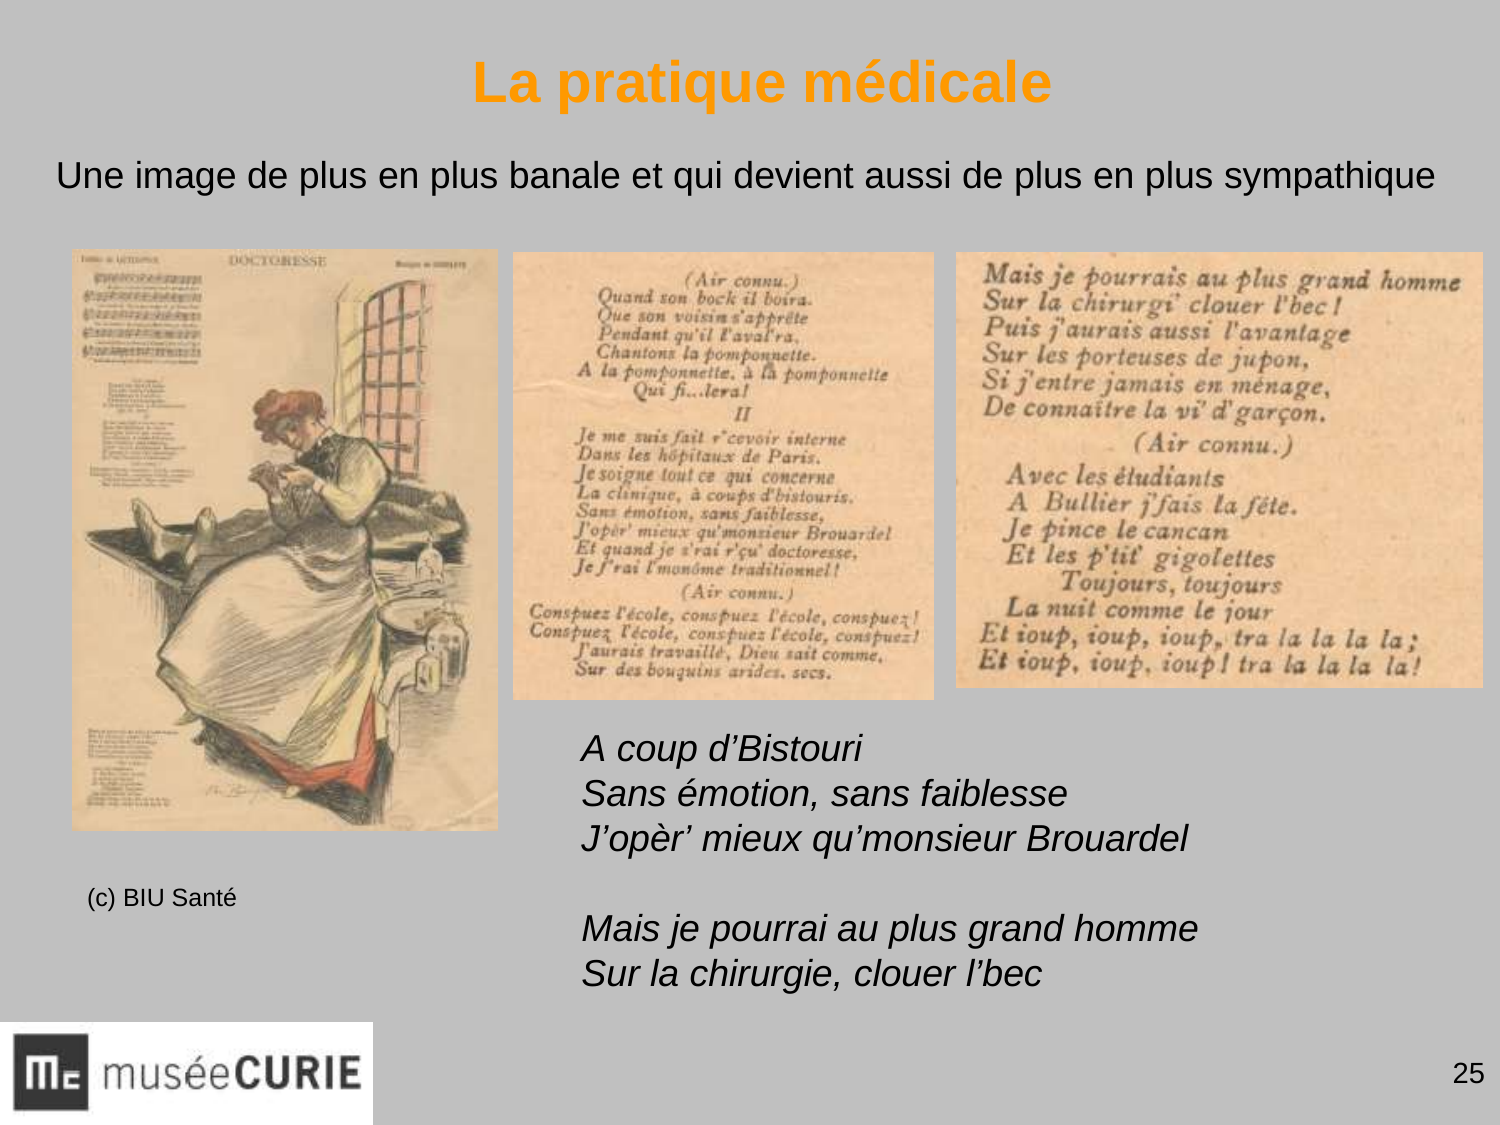

La pratique médicale
Une image de plus en plus banale et qui devient aussi de plus en plus sympathique
A coup d’Bistouri
Sans émotion, sans faiblesse
J’opèr’ mieux qu’monsieur Brouardel
Mais je pourrai au plus grand homme
Sur la chirurgie, clouer l’bec
(c) BIU Santé